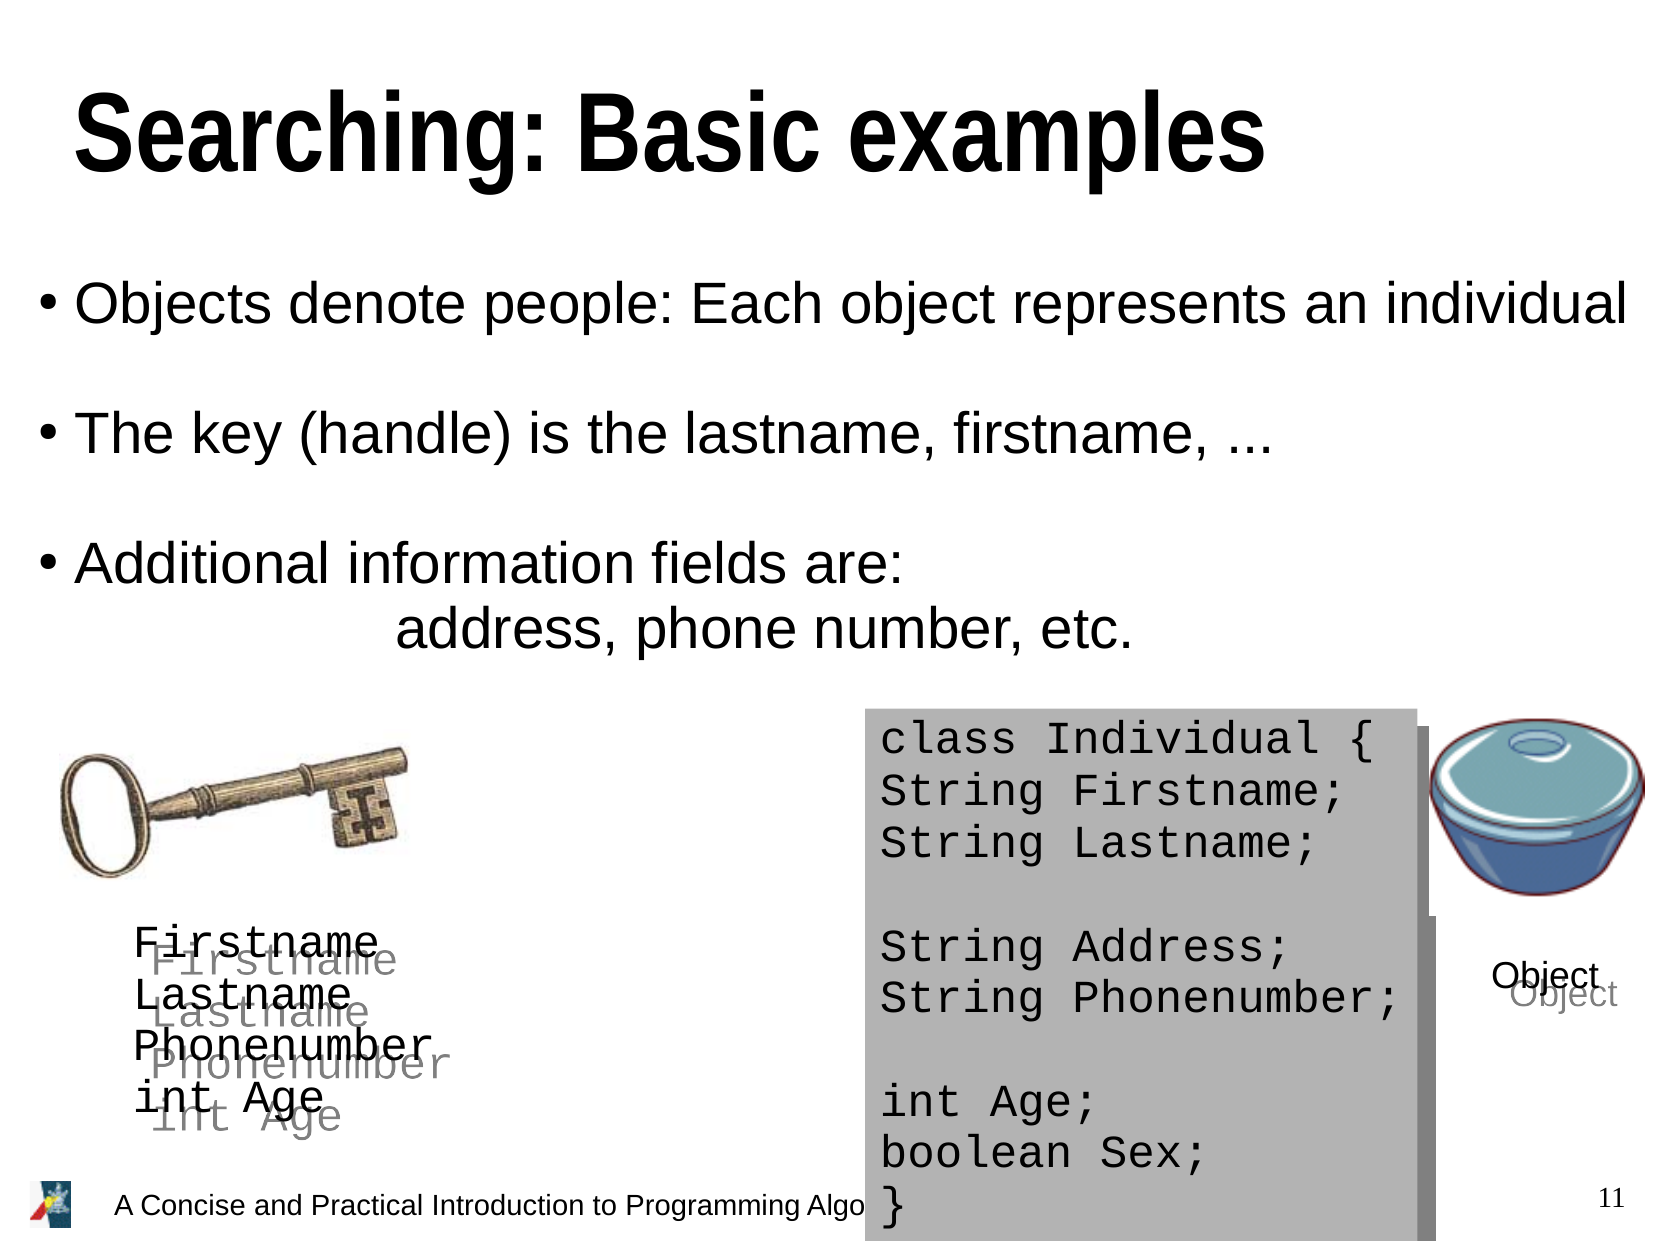

Searching: Basic examples
 Objects denote people: Each object represents an individual
 The key (handle) is the lastname, firstname, ...
 Additional information fields are:
	address, phone number, etc.
class Individual {
String Firstname;
String Lastname;
String Address;
String Phonenumber;
int Age;
boolean Sex;
}
Firstname
Lastname
Phonenumber
int Age
Object